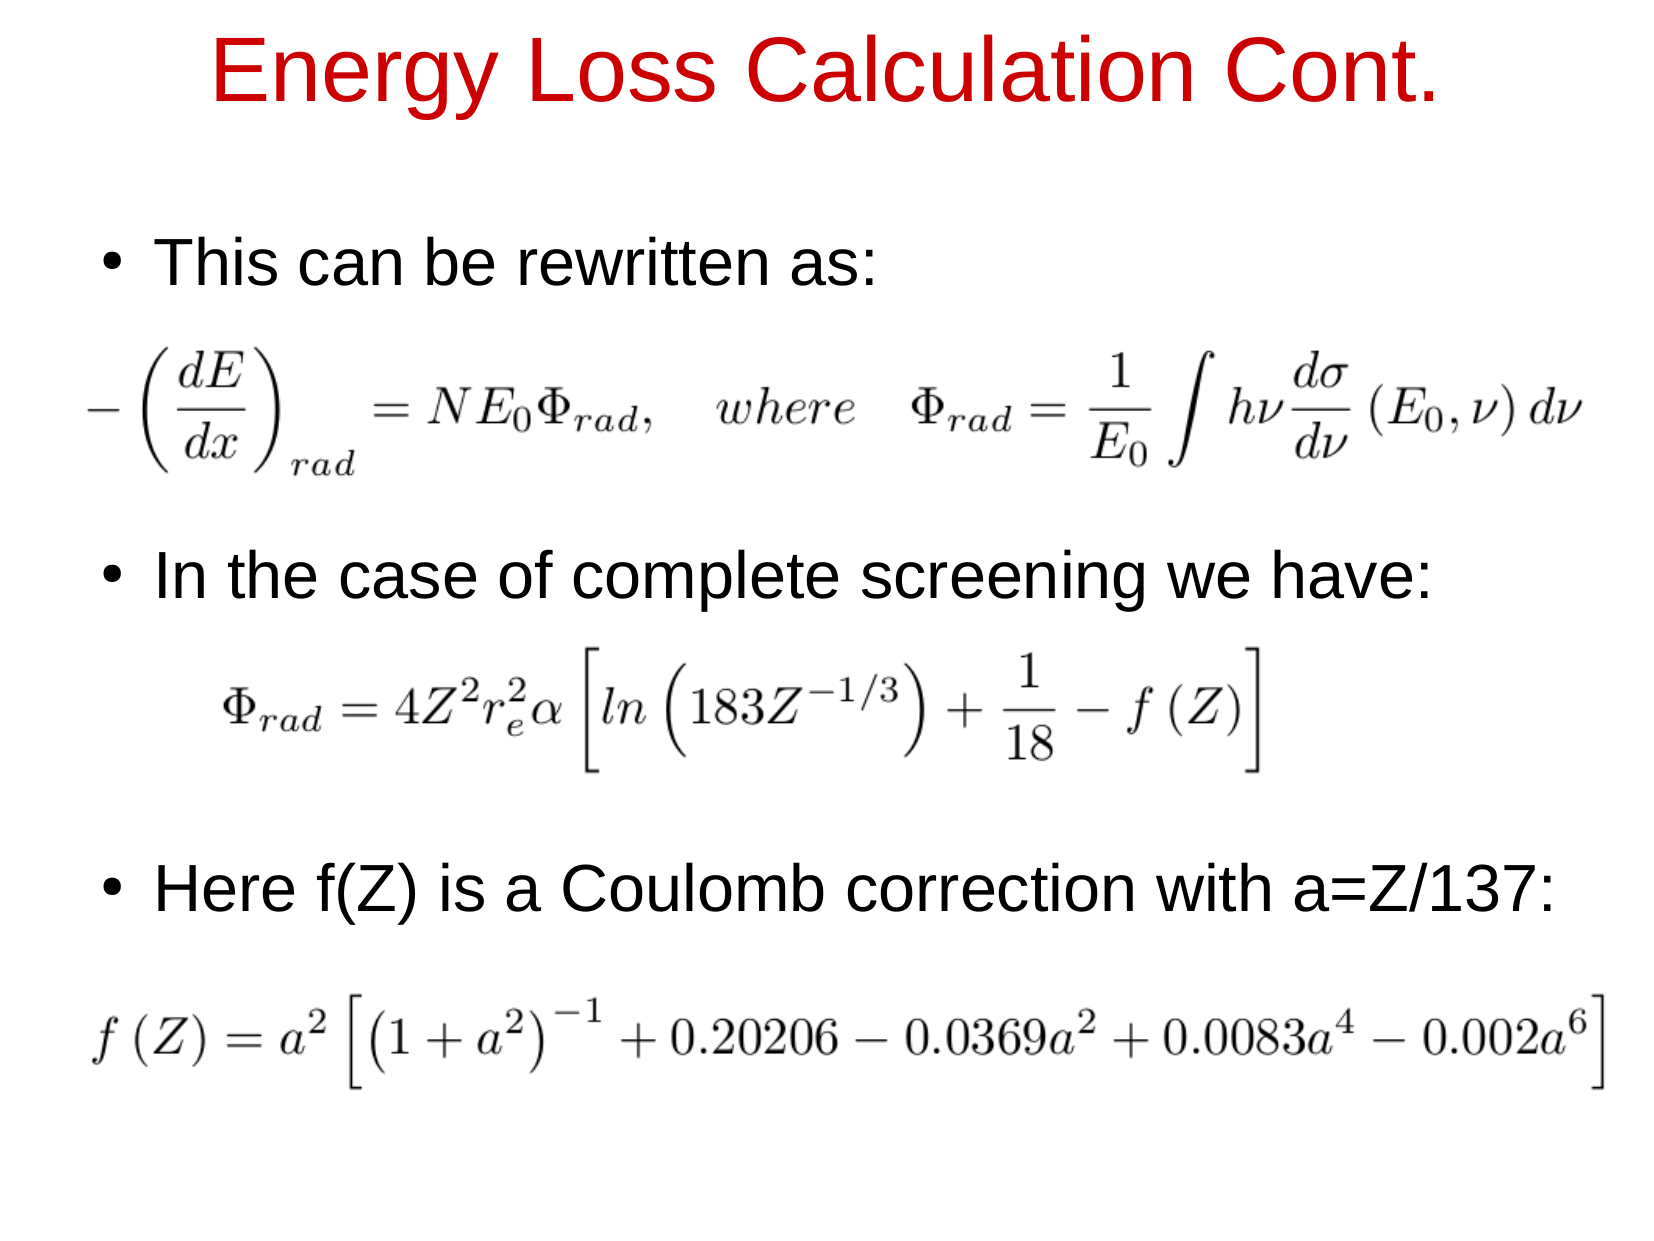

# Energy Loss Calculation Cont.
This can be rewritten as:
In the case of complete screening we have:
Here f(Z) is a Coulomb correction with a=Z/137: